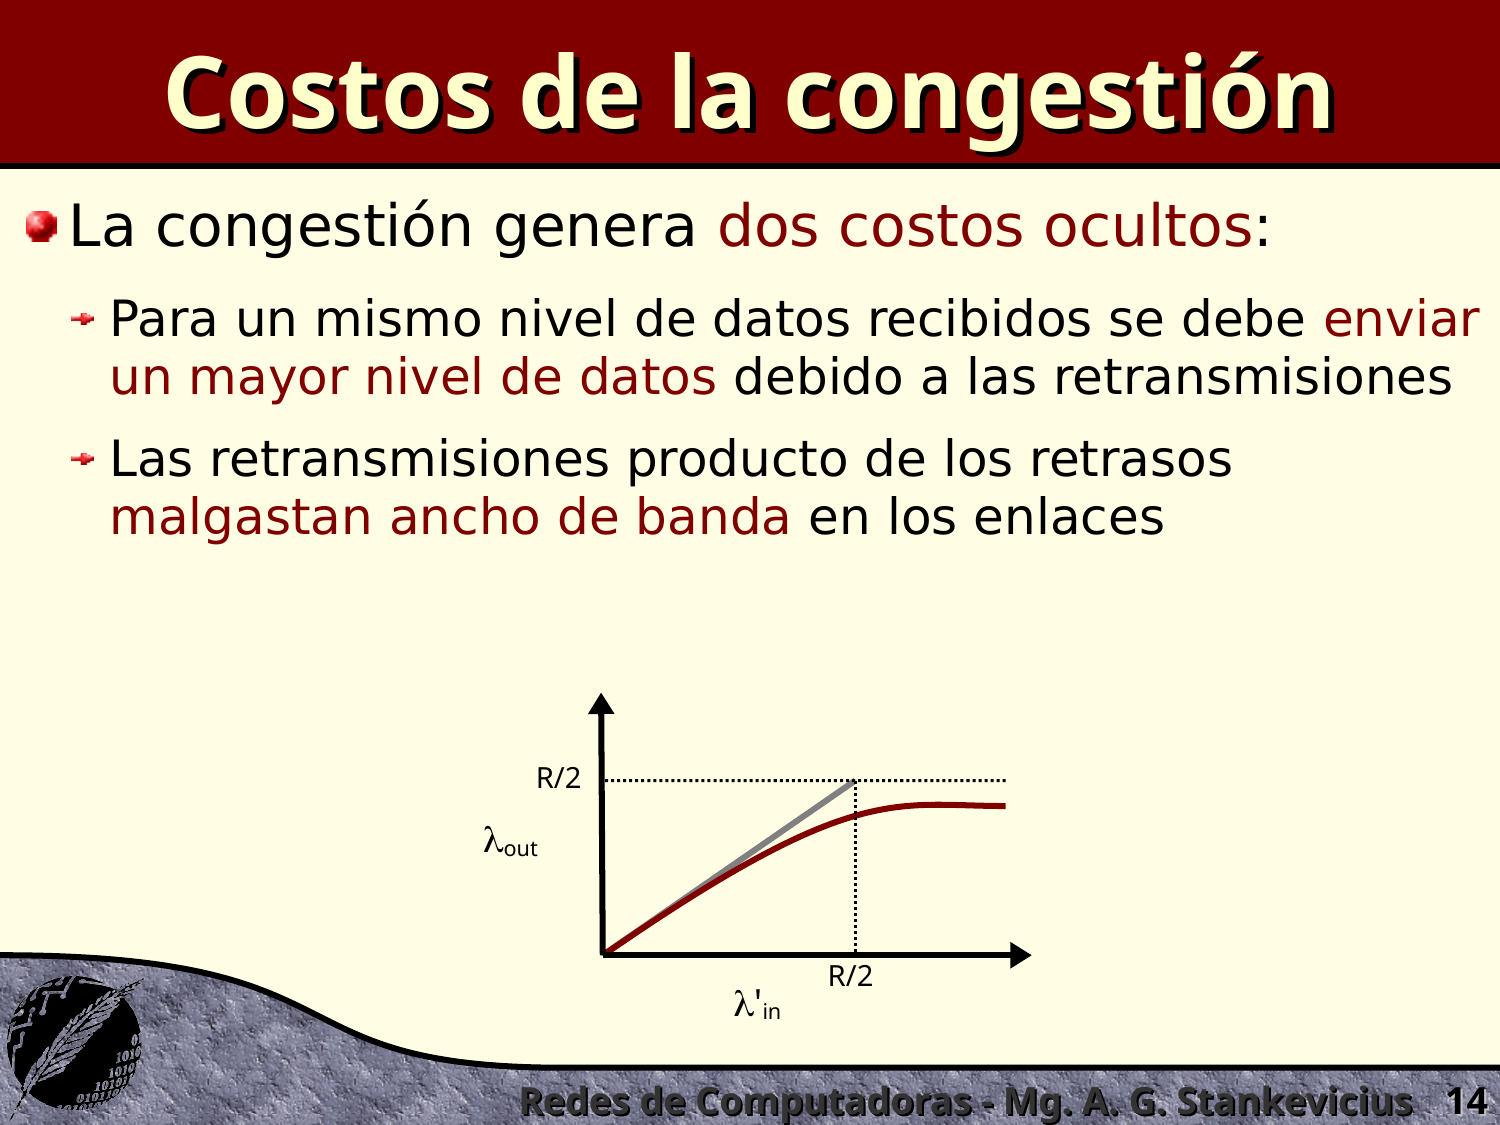

# Costos de la congestión
La congestión genera dos costos ocultos:
Para un mismo nivel de datos recibidos se debe enviar un mayor nivel de datos debido a las retransmisiones
Las retransmisiones producto de los retrasos malgastan ancho de banda en los enlaces
R/2
out
R/2
'in
14